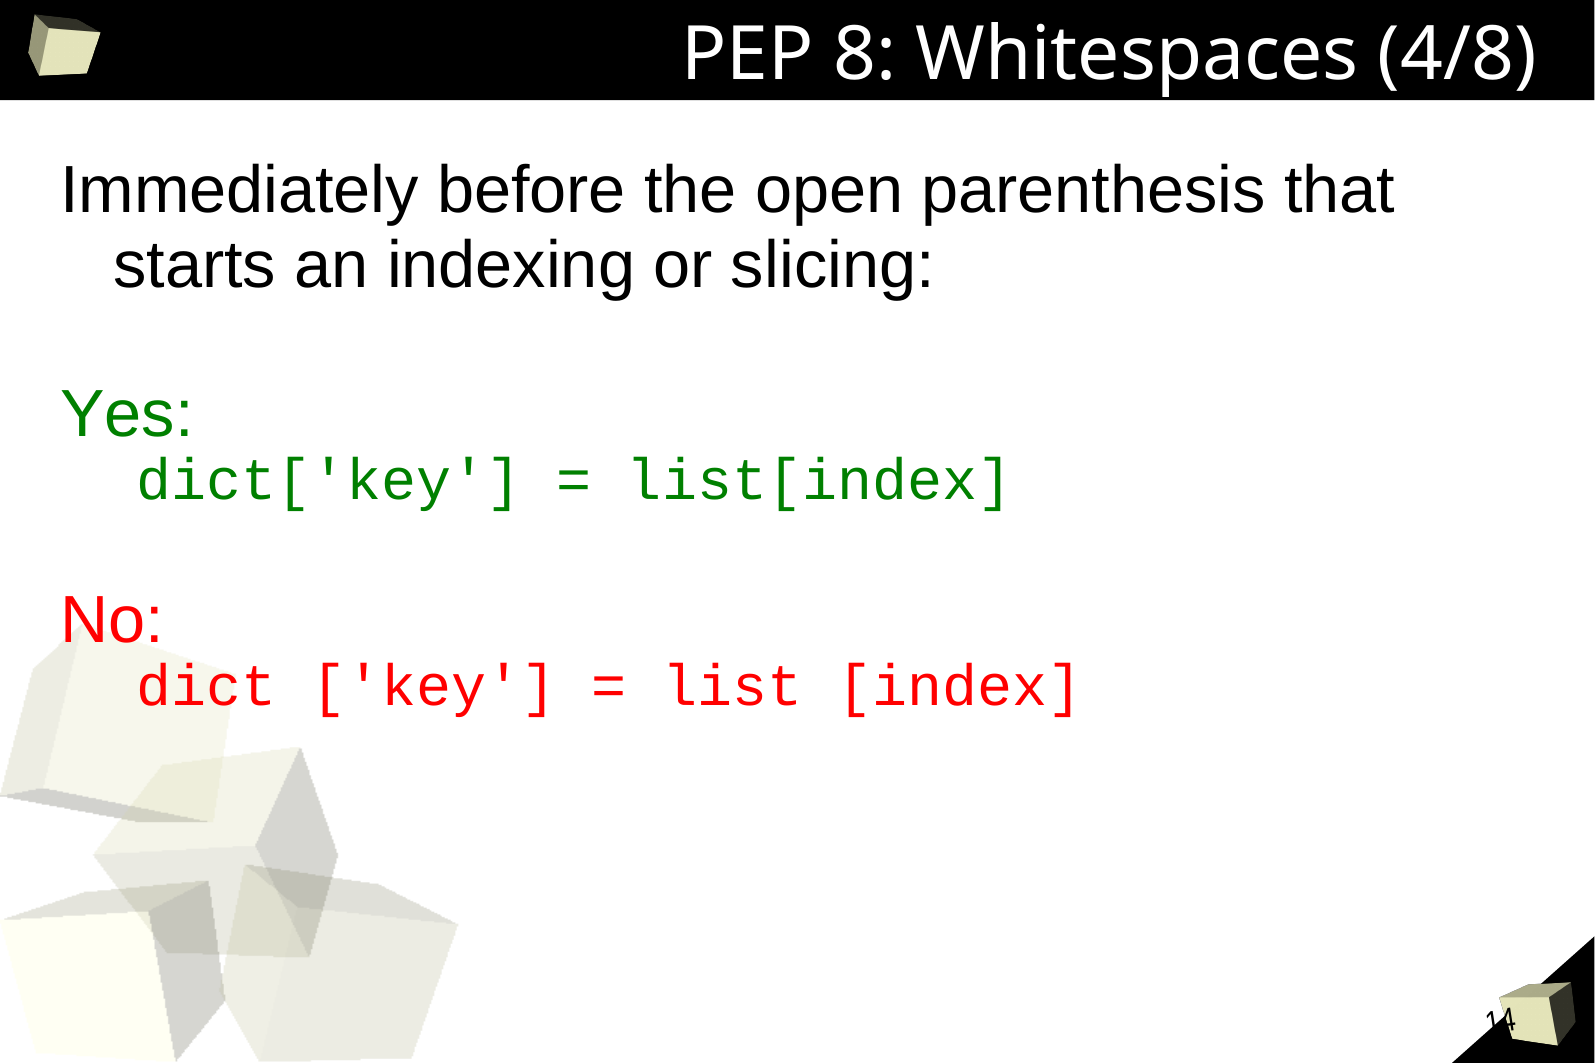

# PEP 8: Whitespaces (4/8)
Immediately before the open parenthesis that starts an indexing or slicing:
Yes:
dict['key'] = list[index]
No:
dict ['key'] = list [index]